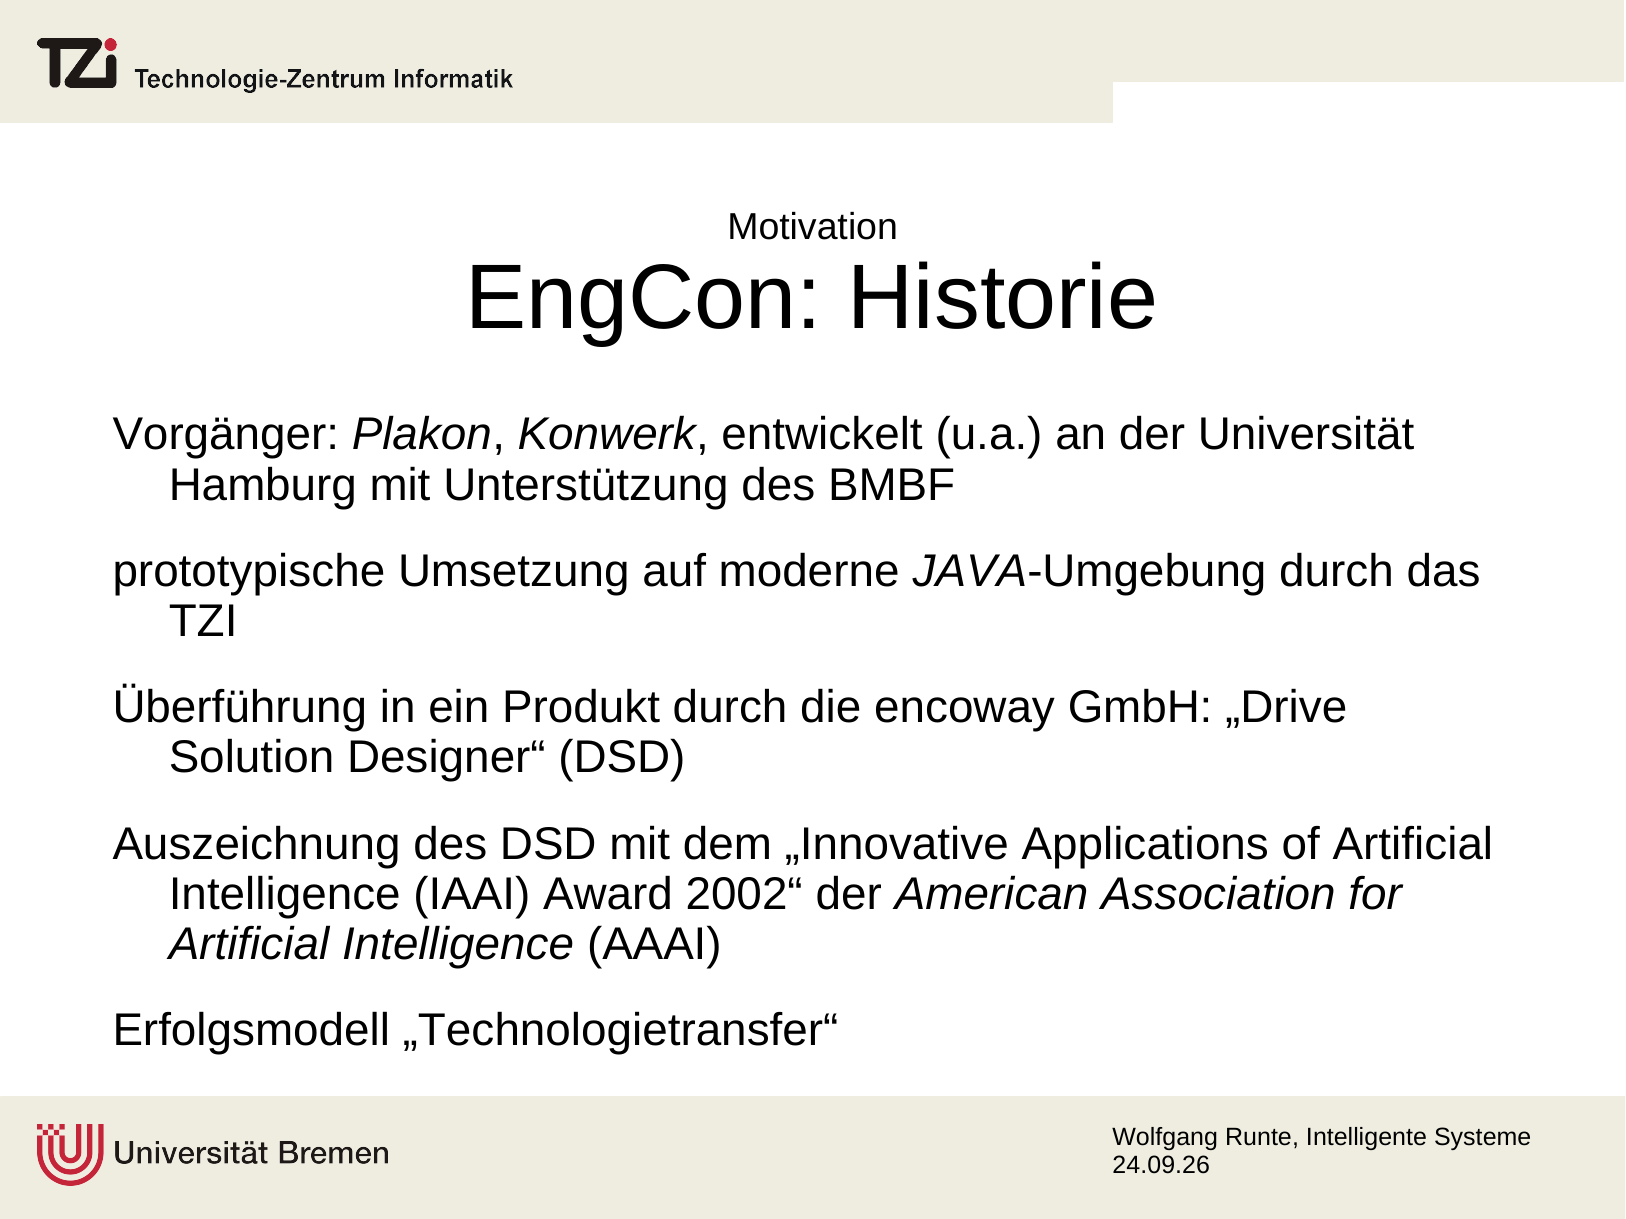

# Motivation EngCon: Historie
Vorgänger: Plakon, Konwerk, entwickelt (u.a.) an der Universität Hamburg mit Unterstützung des BMBF
prototypische Umsetzung auf moderne JAVA-Umgebung durch das TZI
Überführung in ein Produkt durch die encoway GmbH: „Drive Solution Designer“ (DSD)
Auszeichnung des DSD mit dem „Innovative Applications of Artificial Intelligence (IAAI) Award 2002“ der American Association for Artificial Intelligence (AAAI)
Erfolgsmodell „Technologietransfer“